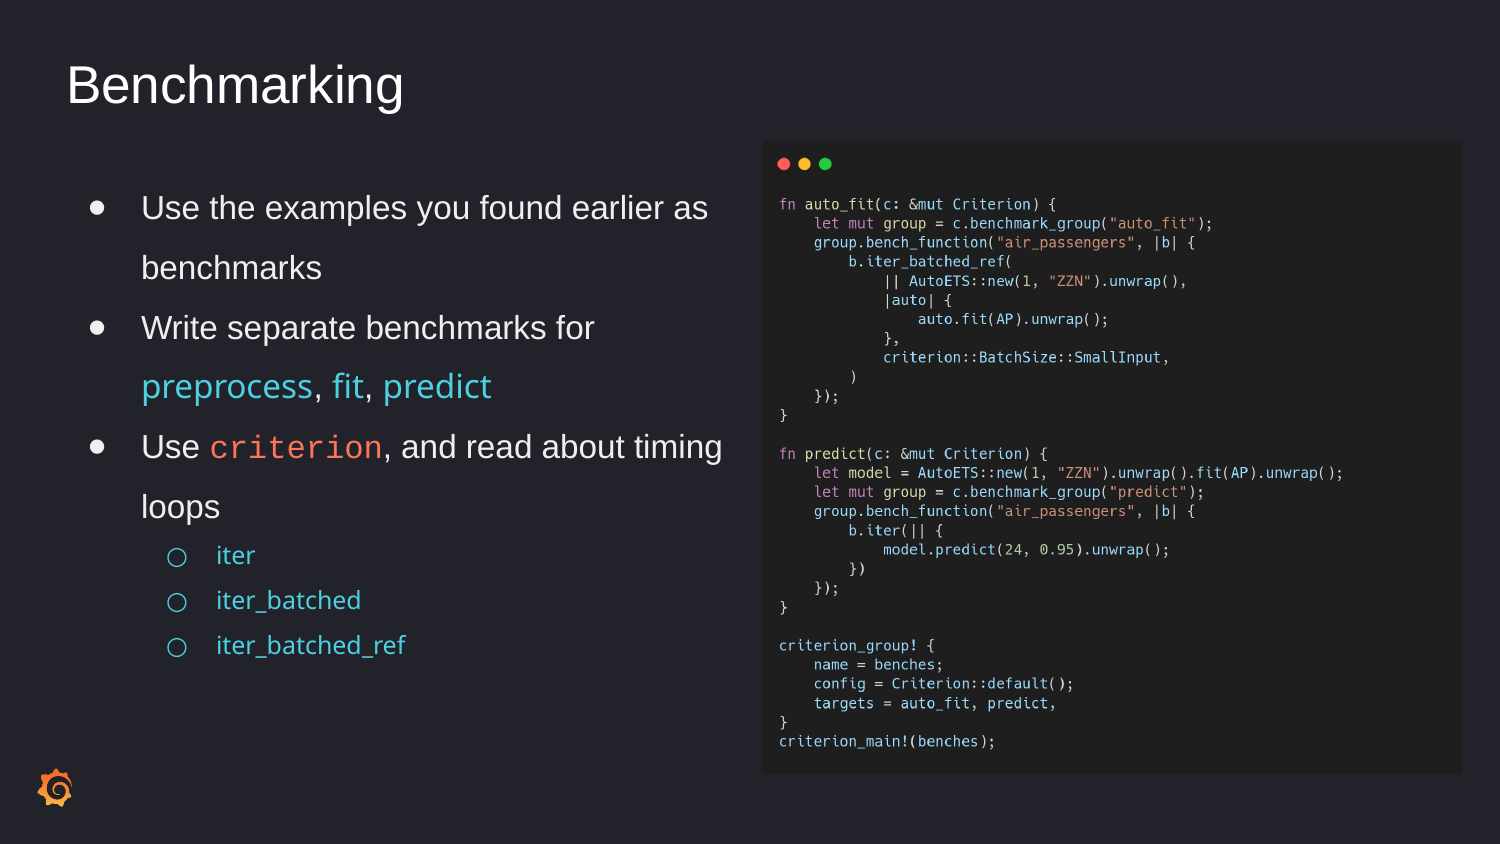

# Benchmarking
Use the examples you found earlier as benchmarks
Write separate benchmarks for preprocess, fit, predict
Use criterion, and read about timing loops
iter
iter_batched
iter_batched_ref